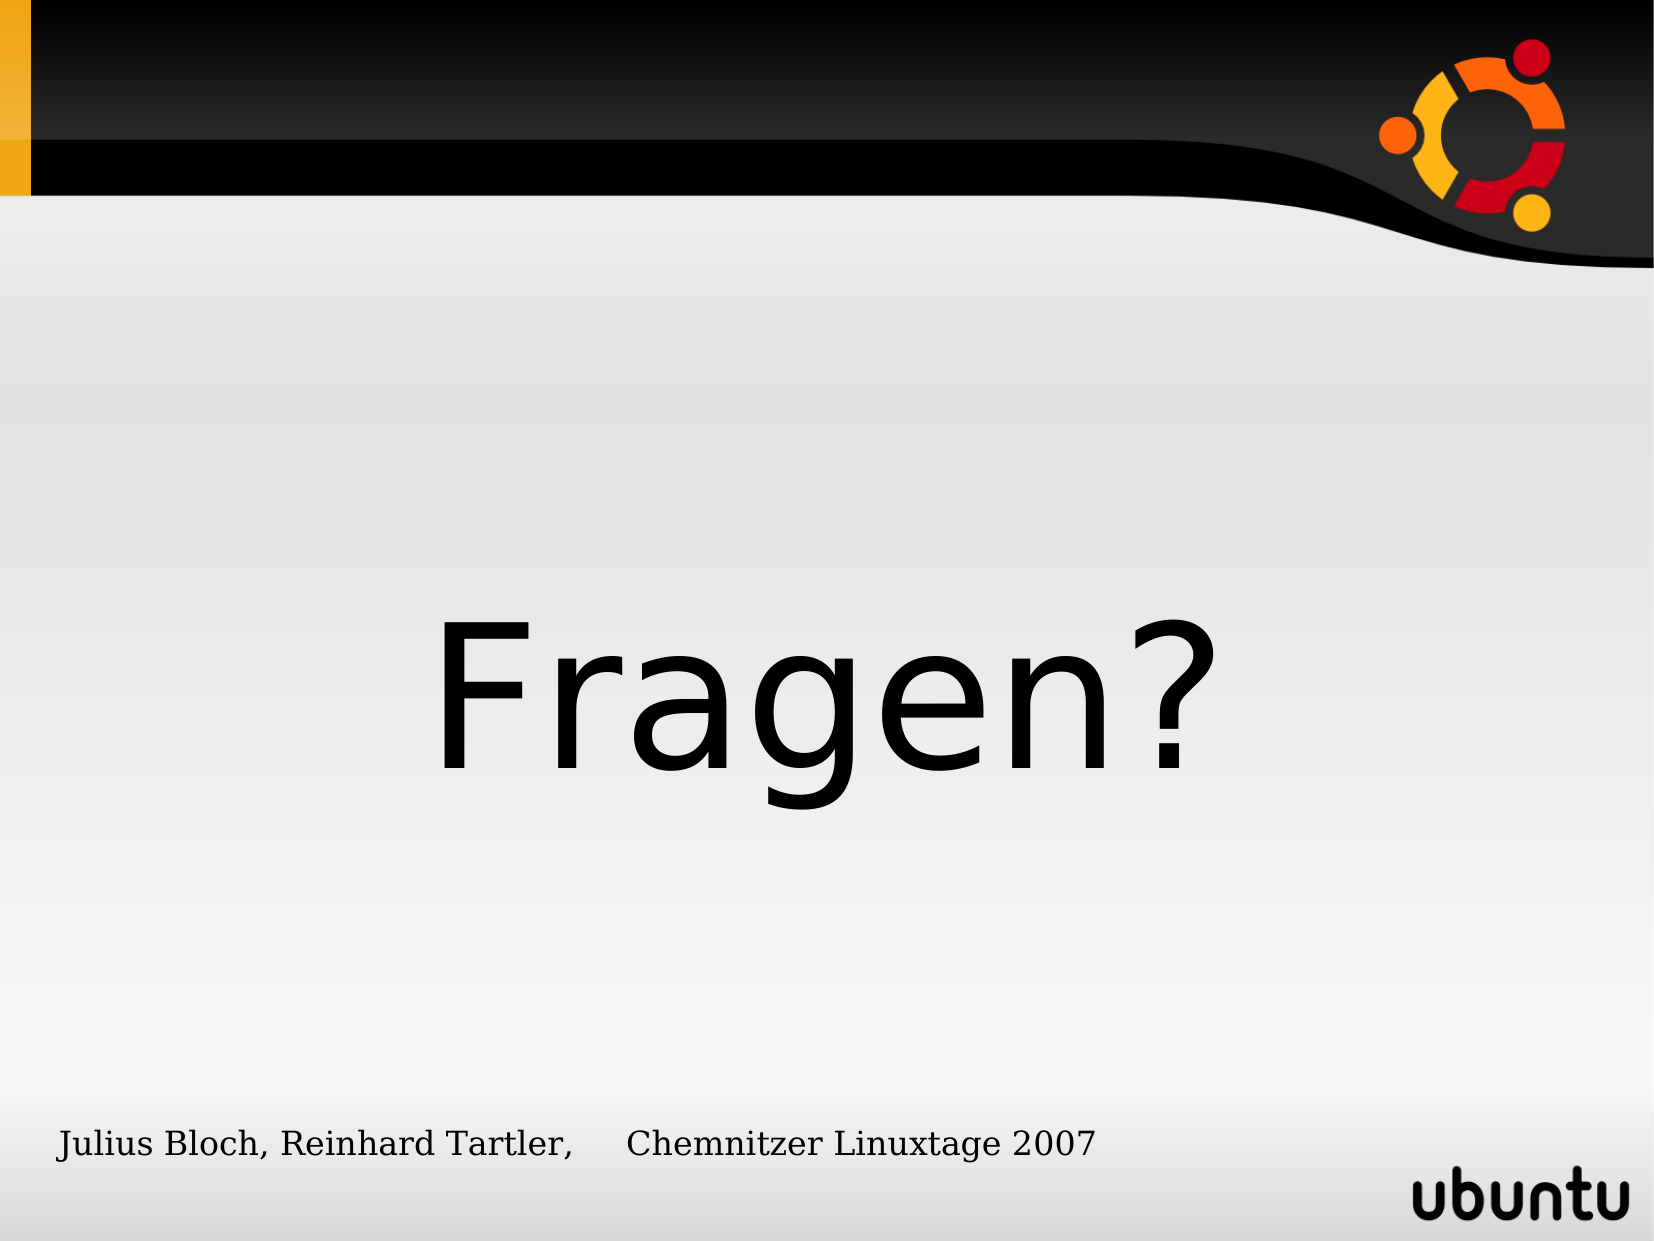

#
Fragen?
Julius Bloch, Reinhard Tartler, Chemnitzer Linuxtage 2007